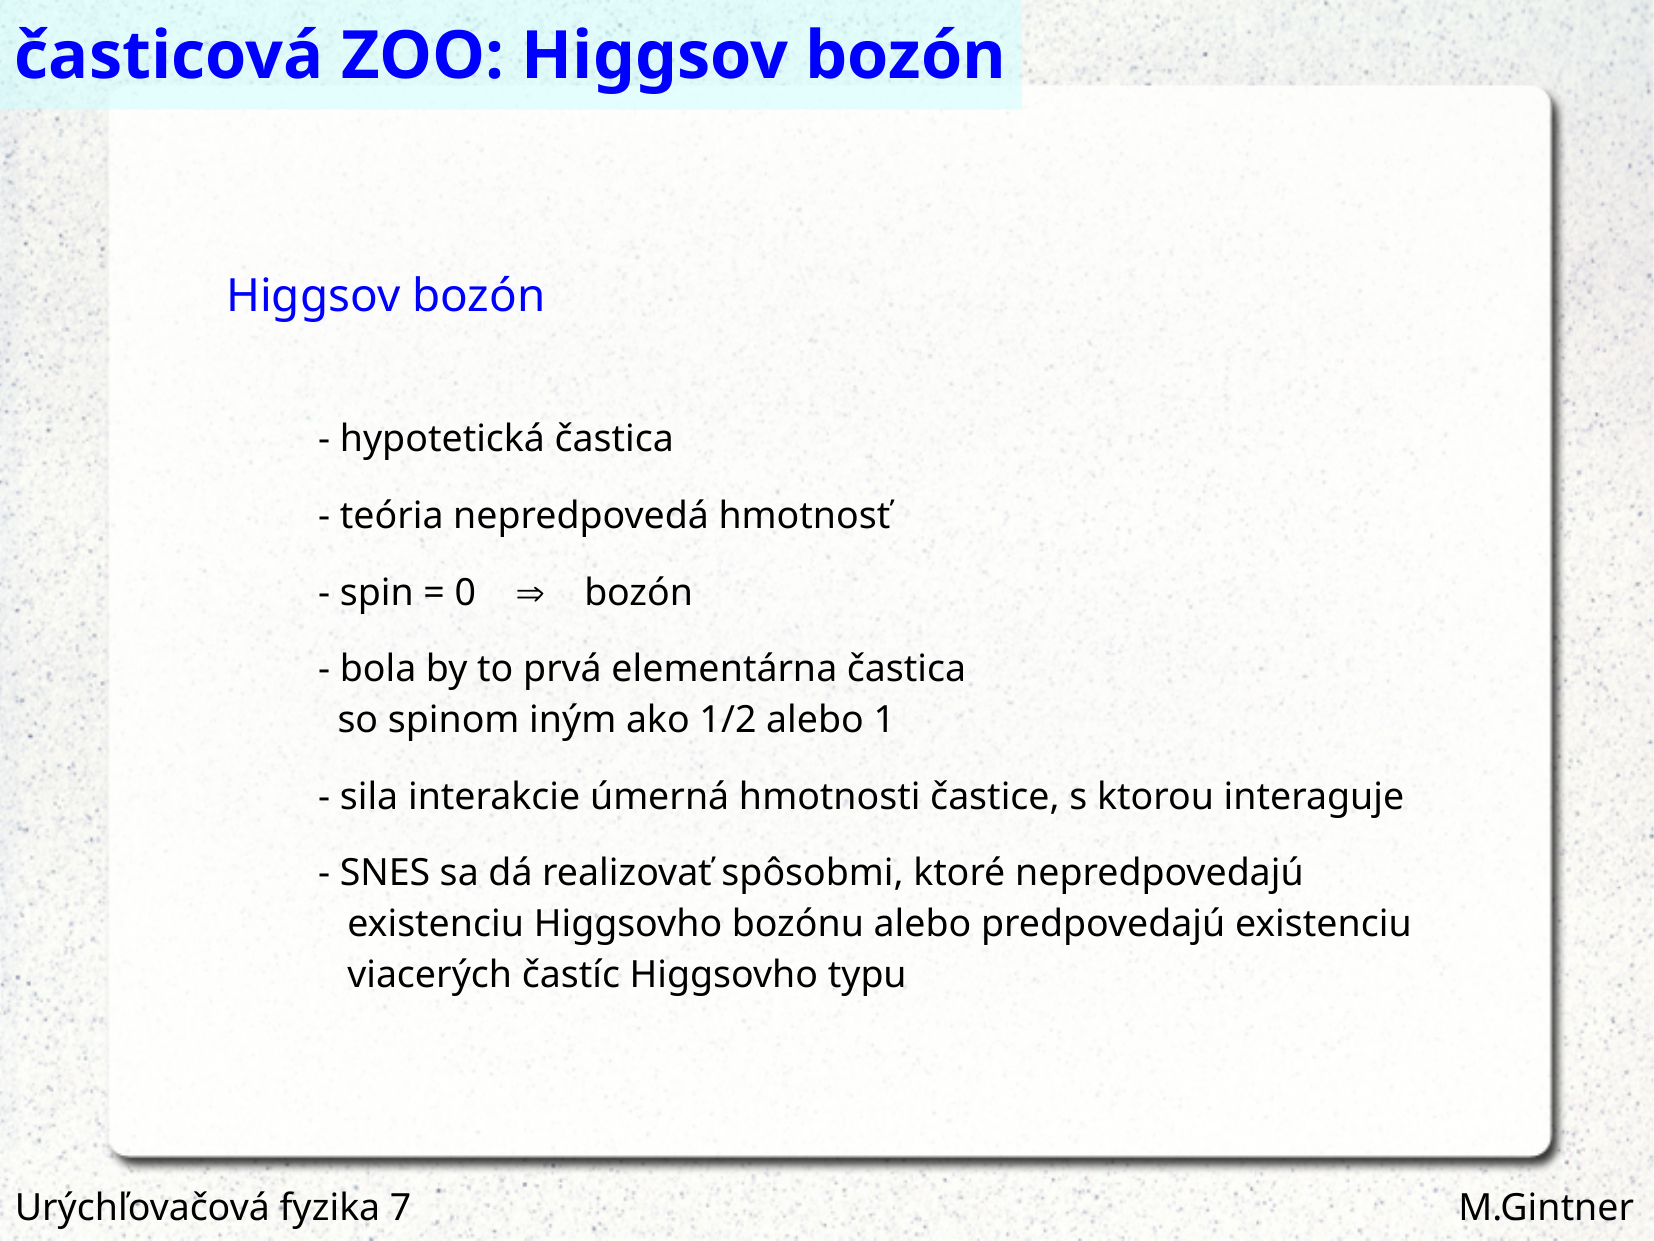

časticová ZOO: Higgsov bozón
Higgsov bozón
- hypotetická častica
- teória nepredpovedá hmotnosť
- spin = 0  bozón
- bola by to prvá elementárna častica
 so spinom iným ako 1/2 alebo 1
- sila interakcie úmerná hmotnosti častice, s ktorou interaguje
- SNES sa dá realizovať spôsobmi, ktoré nepredpovedajú
 existenciu Higgsovho bozónu alebo predpovedajú existenciu
 viacerých častíc Higgsovho typu
Urýchľovačová fyzika 7
M.Gintner